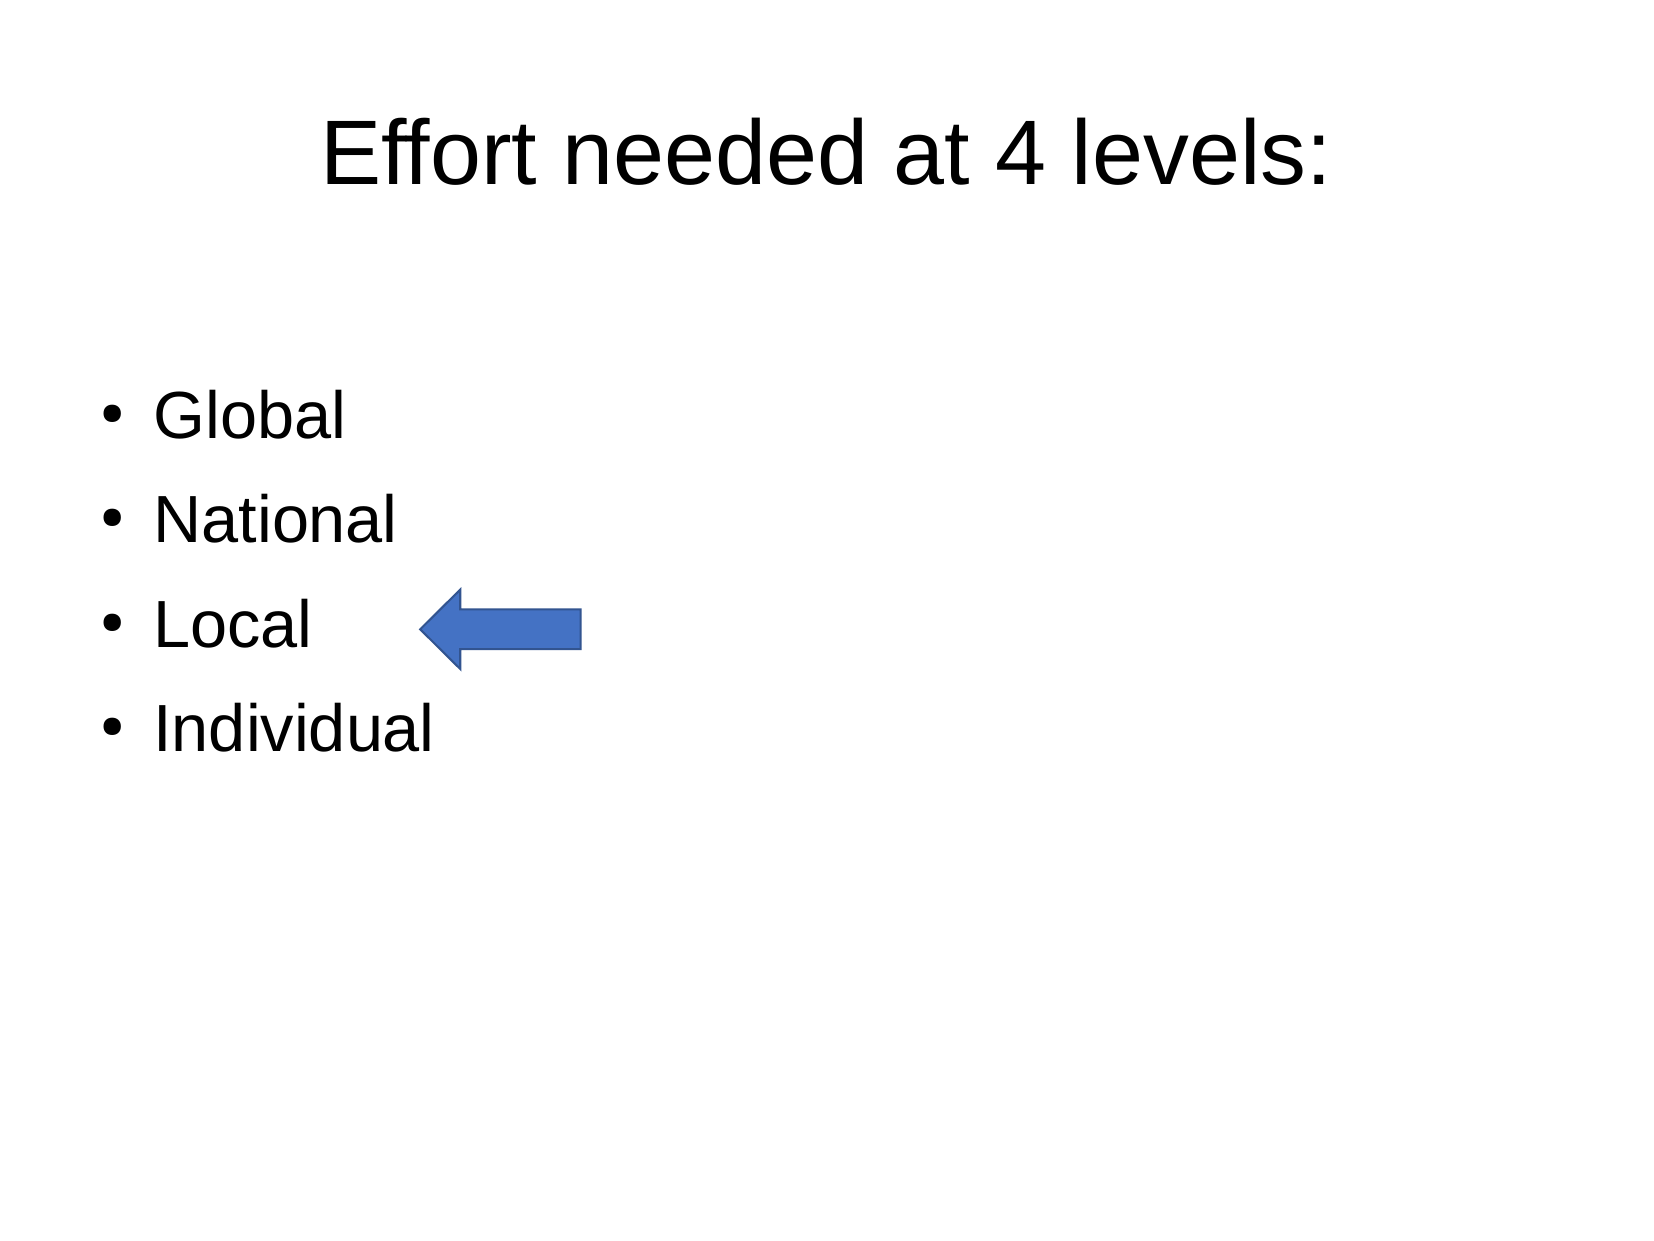

# Effort needed at 4 levels:
Global
National
Local
Individual